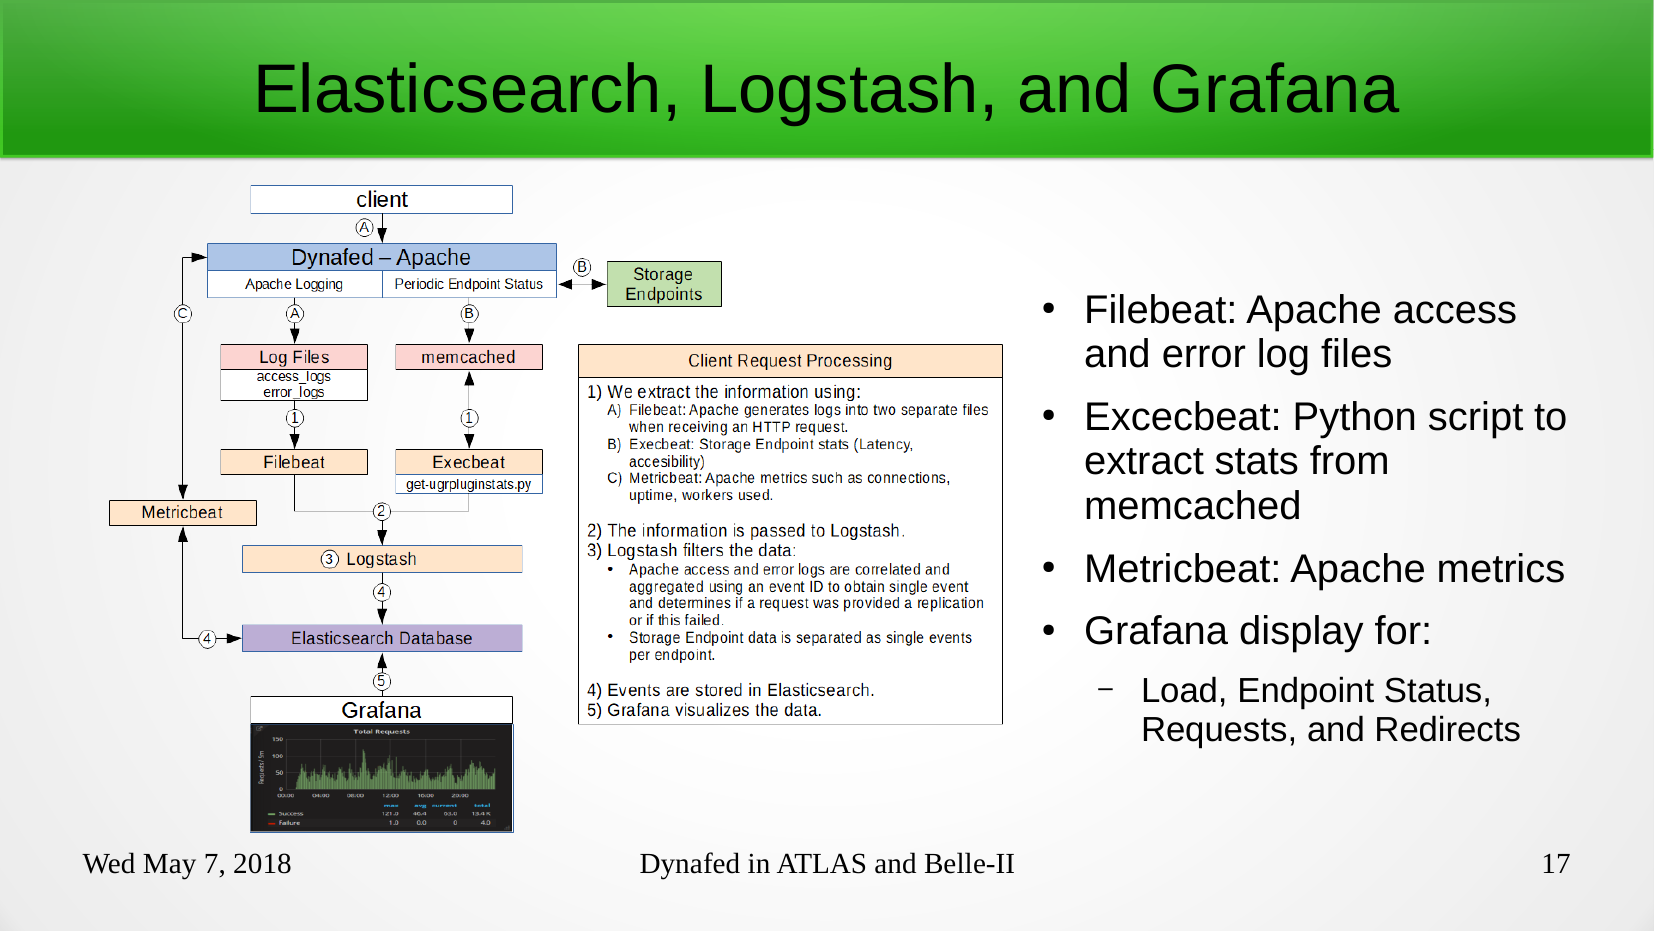

# Elasticsearch, Logstash, and Grafana
Filebeat: Apache access and error log files
Excecbeat: Python script to extract stats from memcached
Metricbeat: Apache metrics
Grafana display for:
Load, Endpoint Status, Requests, and Redirects
Wed May 7, 2018
Dynafed in ATLAS and Belle-II
17